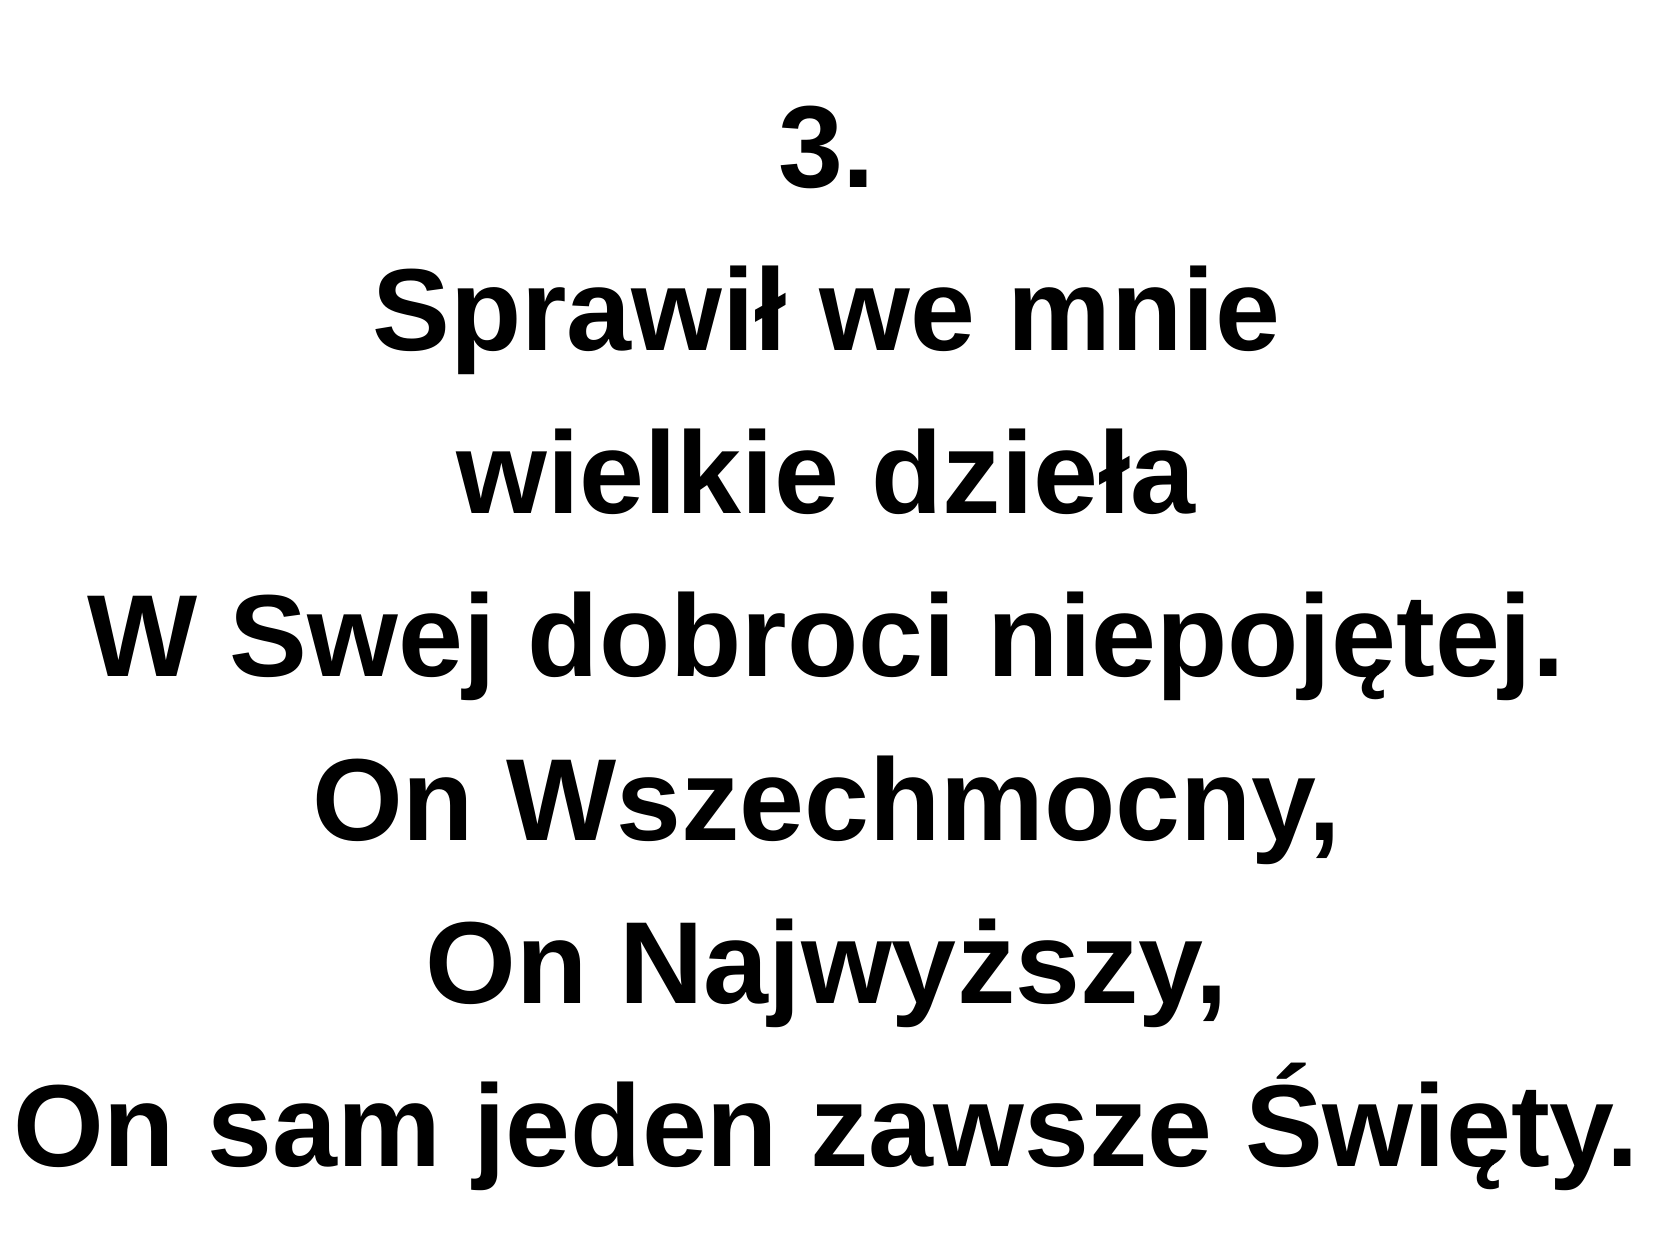

# 3.
Sprawił we mnie
wielkie dzieła
W Swej dobroci niepojętej.
On Wszechmocny,
On Najwyższy,
On sam jeden zawsze Święty.